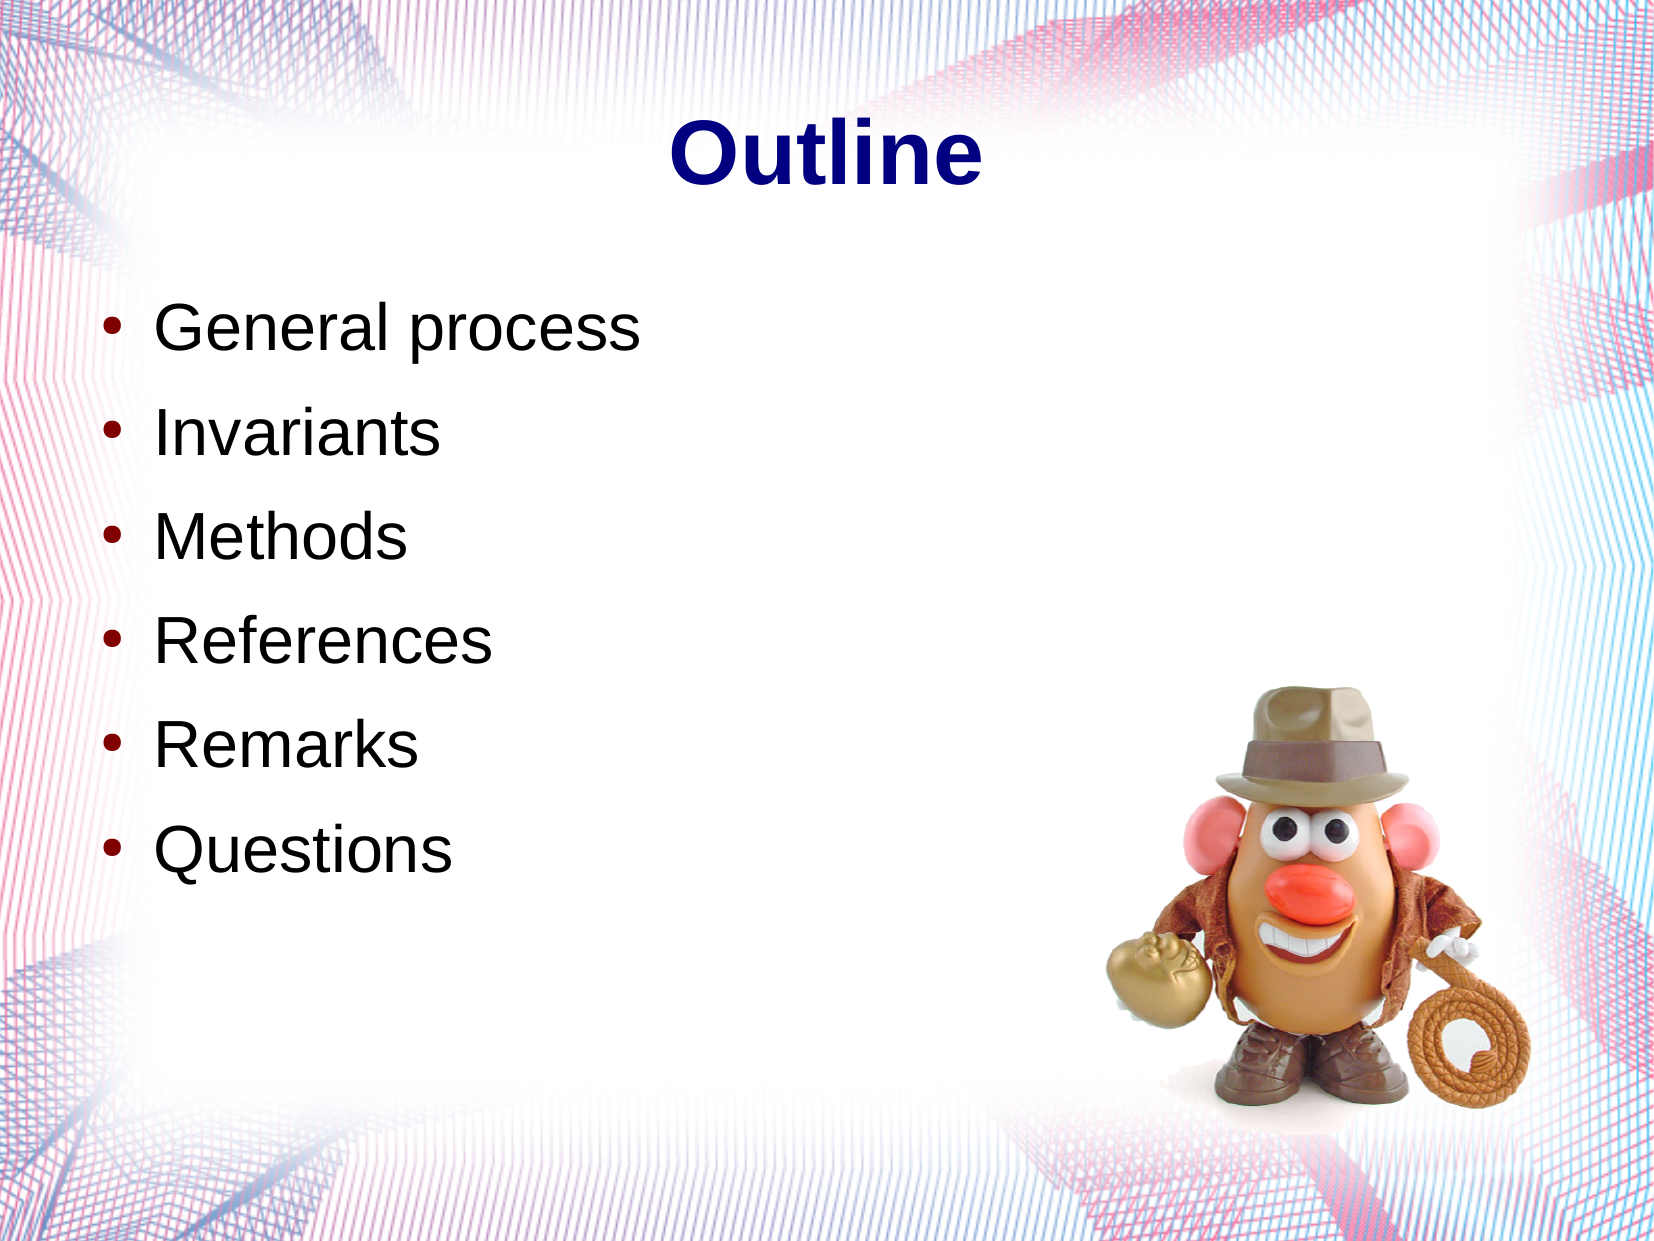

# Outline
General process
Invariants
Methods
References
Remarks
Questions